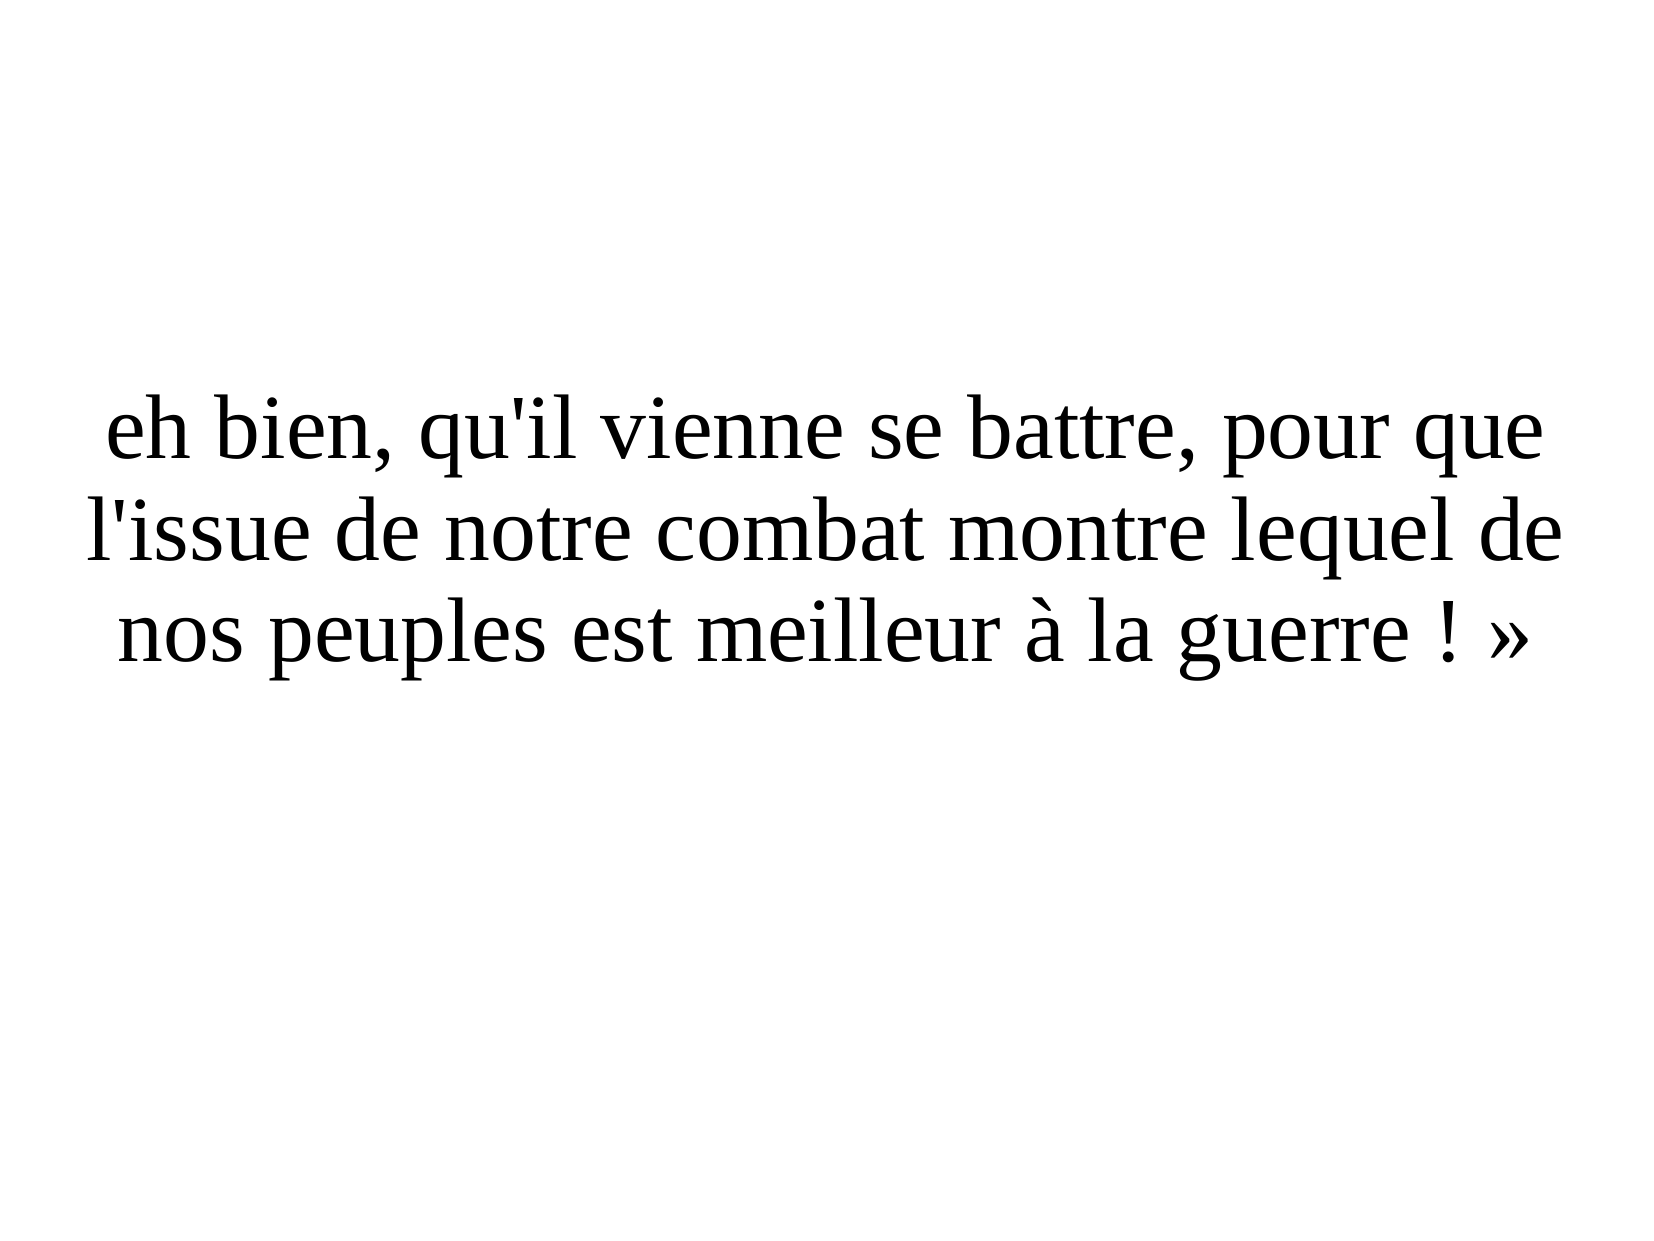

# eh bien, qu'il vienne se battre, pour que l'issue de notre combat montre lequel de nos peuples est meilleur à la guerre ! »